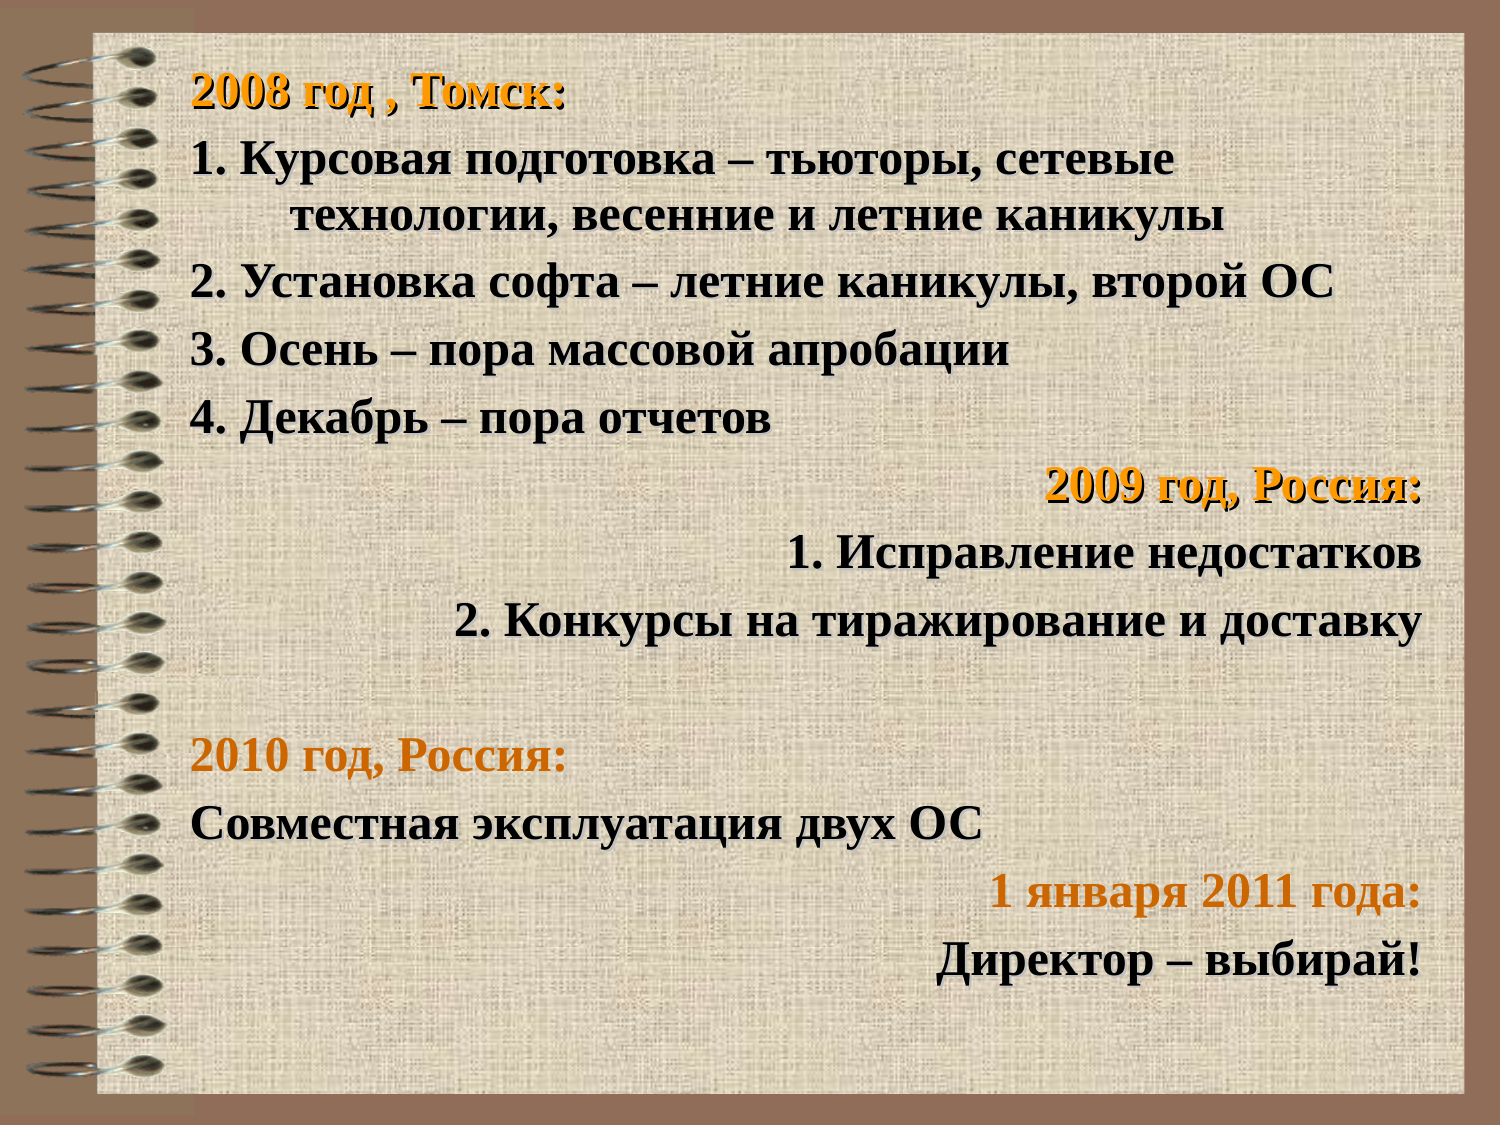

# 2008 год , Томск:
1. Курсовая подготовка – тьюторы, сетевые технологии, весенние и летние каникулы
2. Установка софта – летние каникулы, второй ОС
3. Осень – пора массовой апробации
4. Декабрь – пора отчетов
2009 год, Россия:
1. Исправление недостатков
2. Конкурсы на тиражирование и доставку
2010 год, Россия:
Совместная эксплуатация двух ОС
1 января 2011 года:
Директор – выбирай!